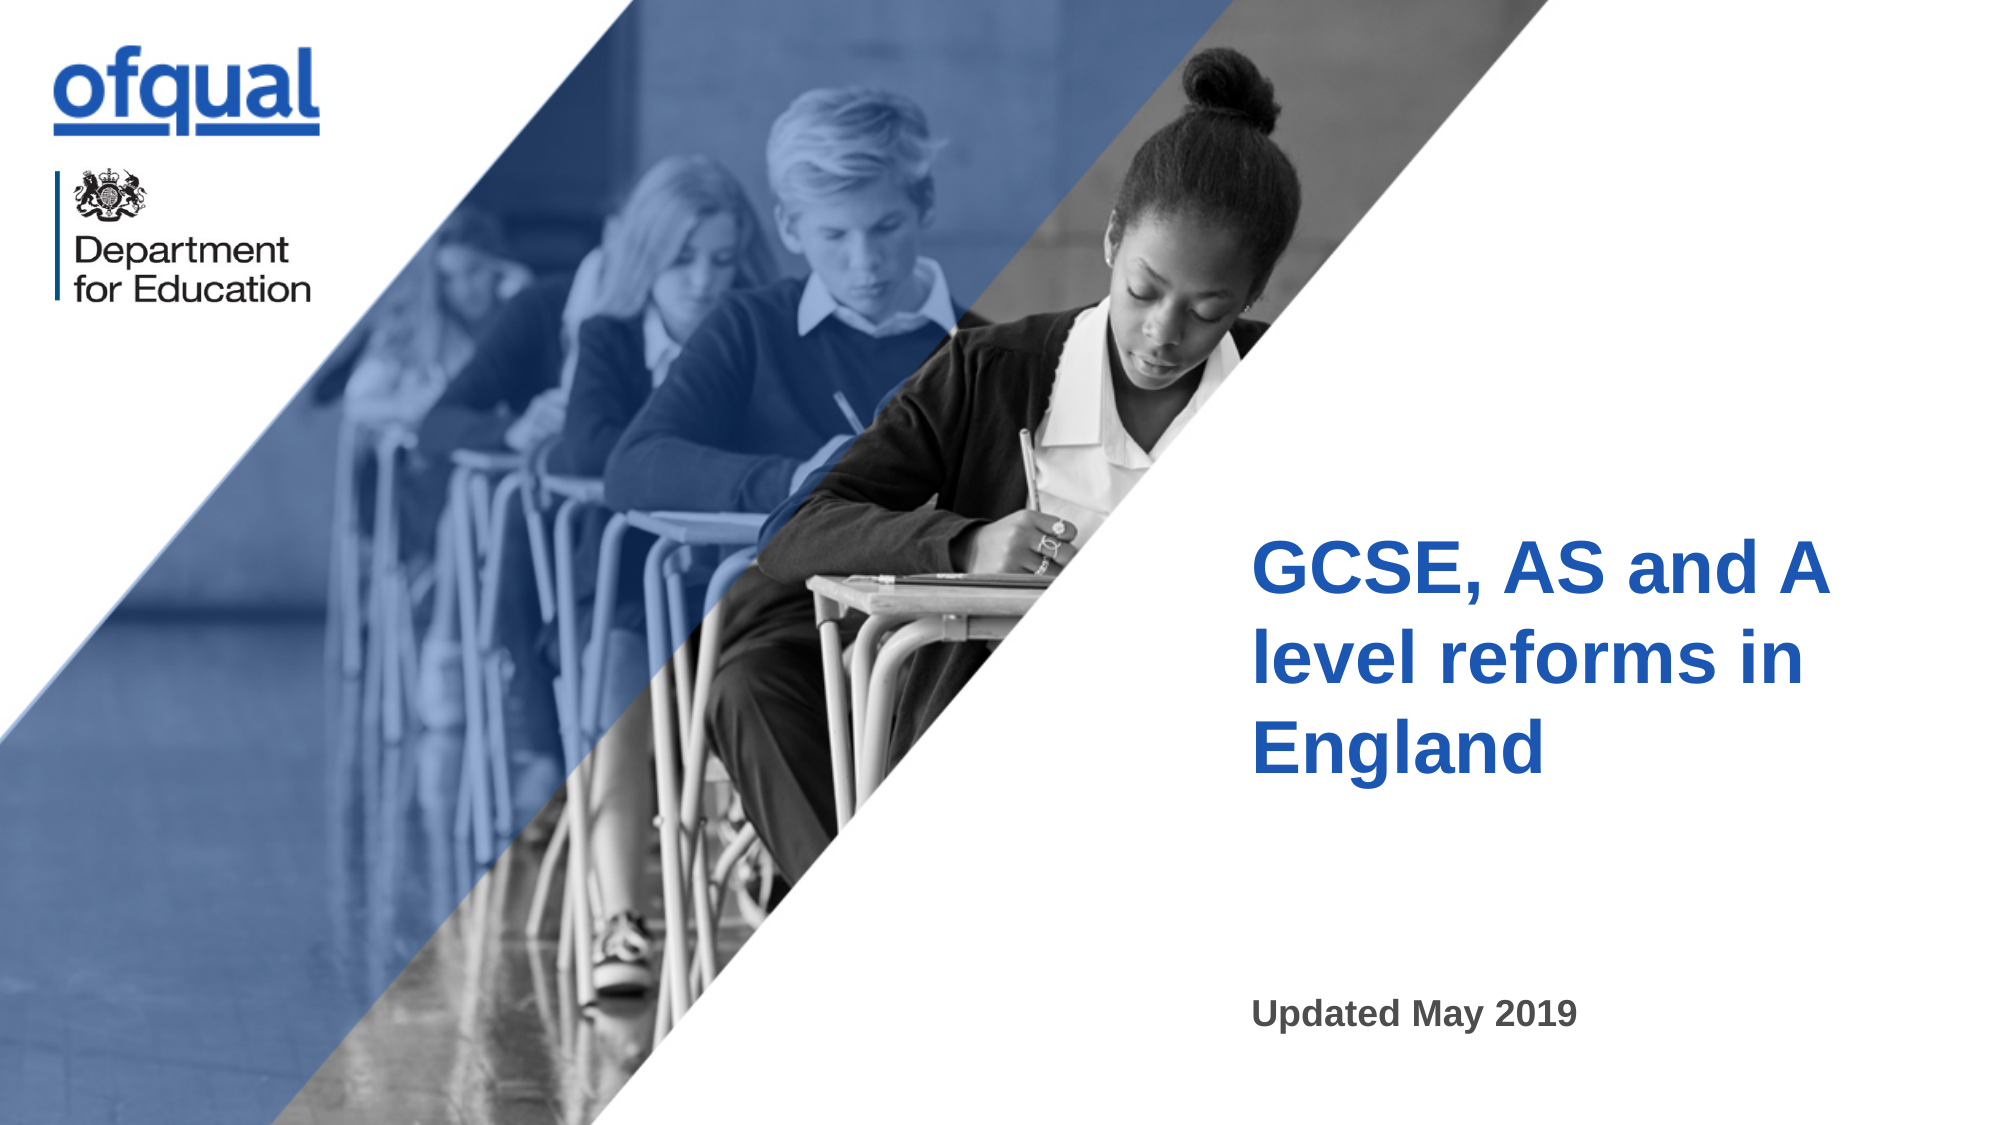

GCSE, AS and A level reforms in England
Updated May 2019